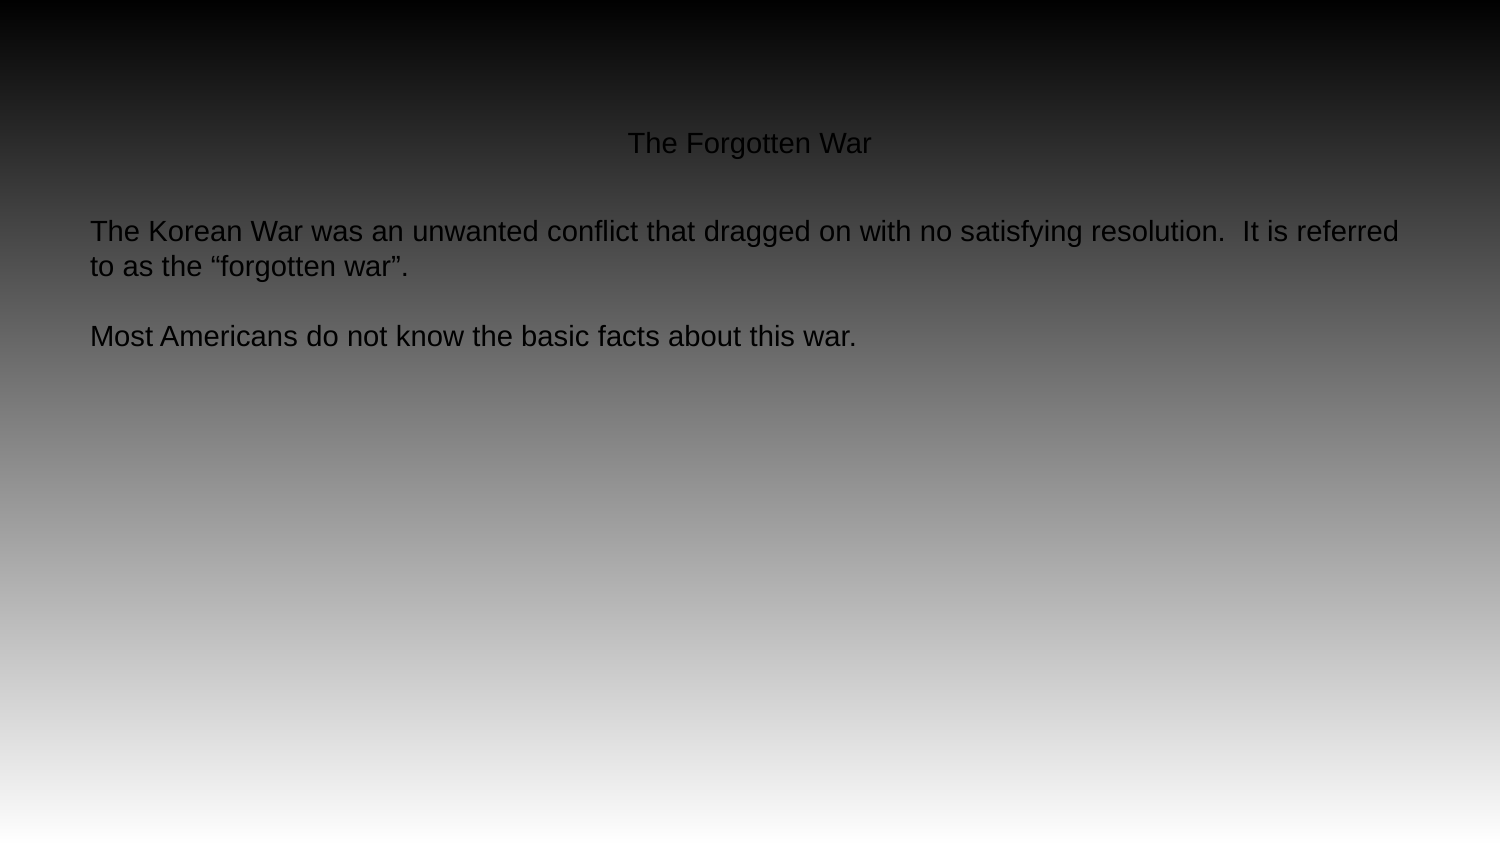

# The Forgotten War
The Korean War was an unwanted conflict that dragged on with no satisfying resolution. It is referred to as the “forgotten war”.
Most Americans do not know the basic facts about this war.